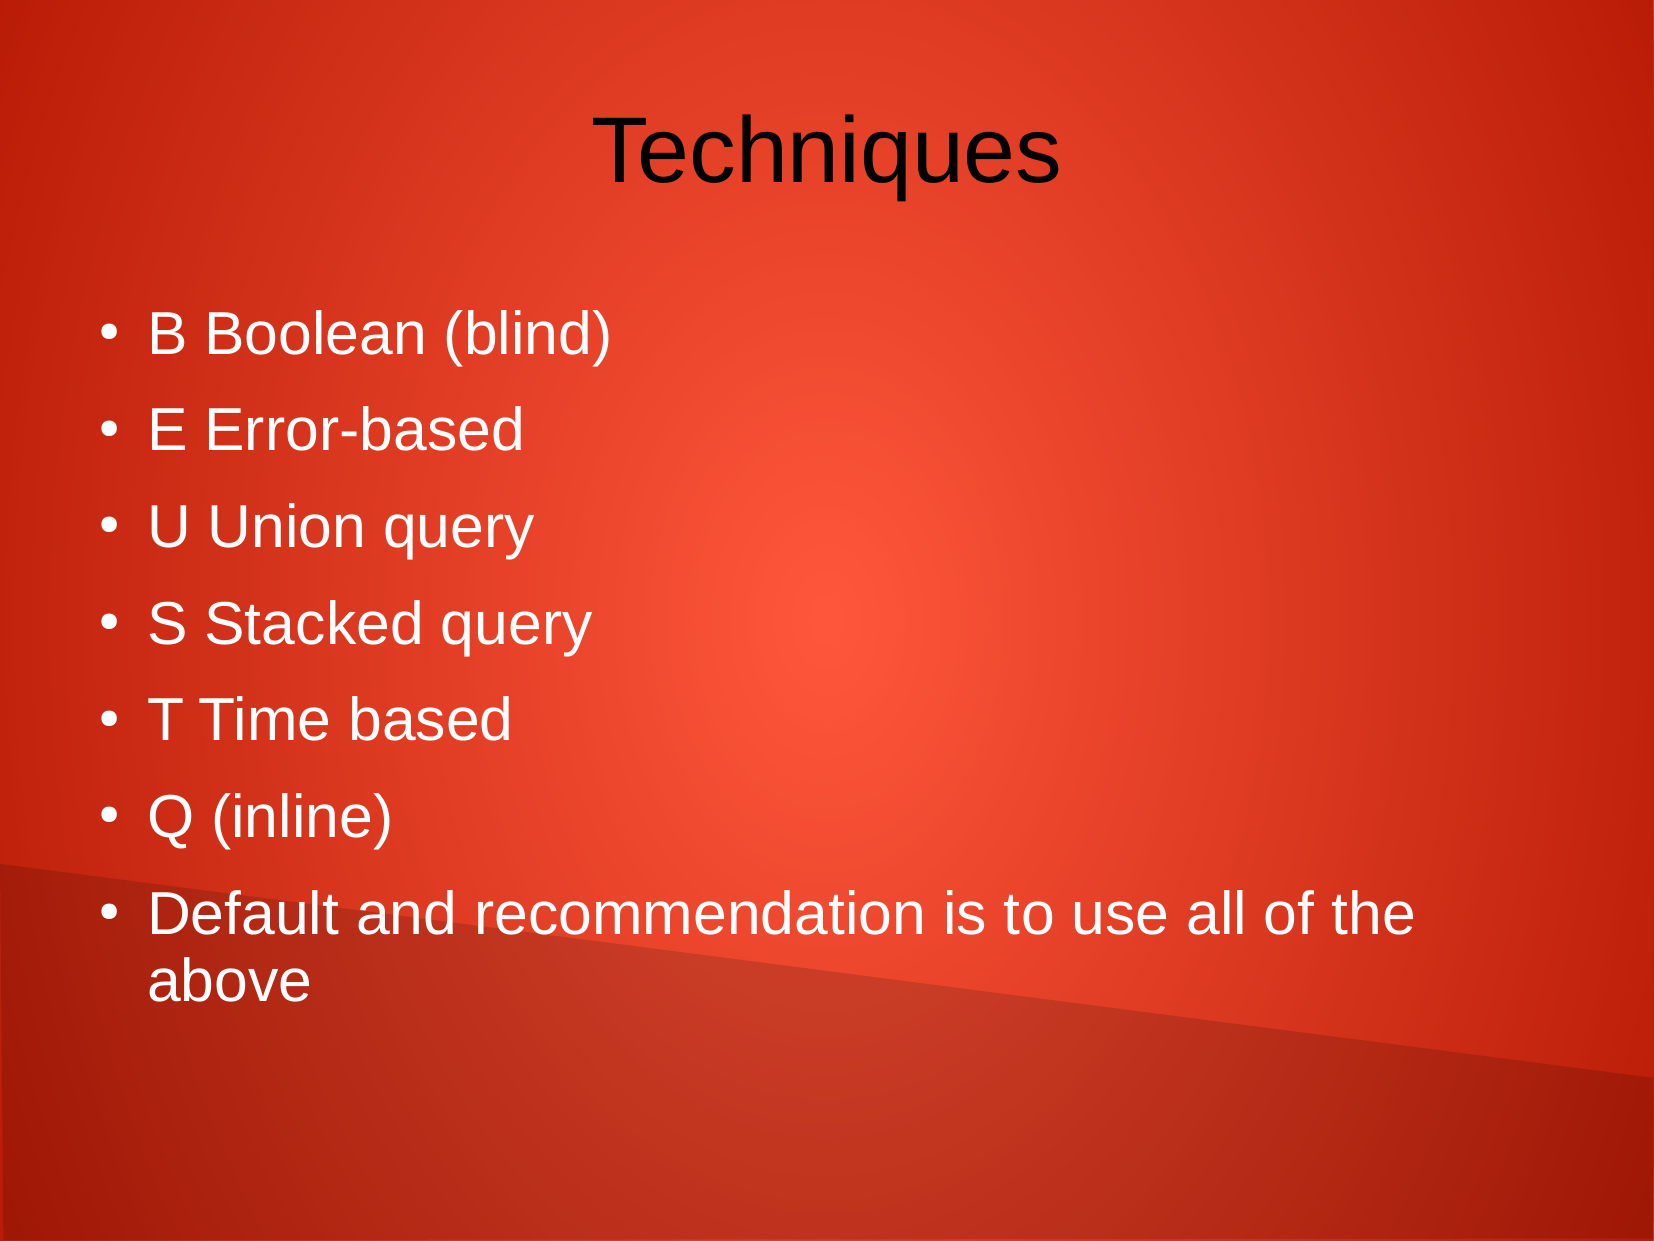

# Techniques
B Boolean (blind)
E Error-based
U Union query
S Stacked query
T Time based
Q (inline)
Default and recommendation is to use all of the above